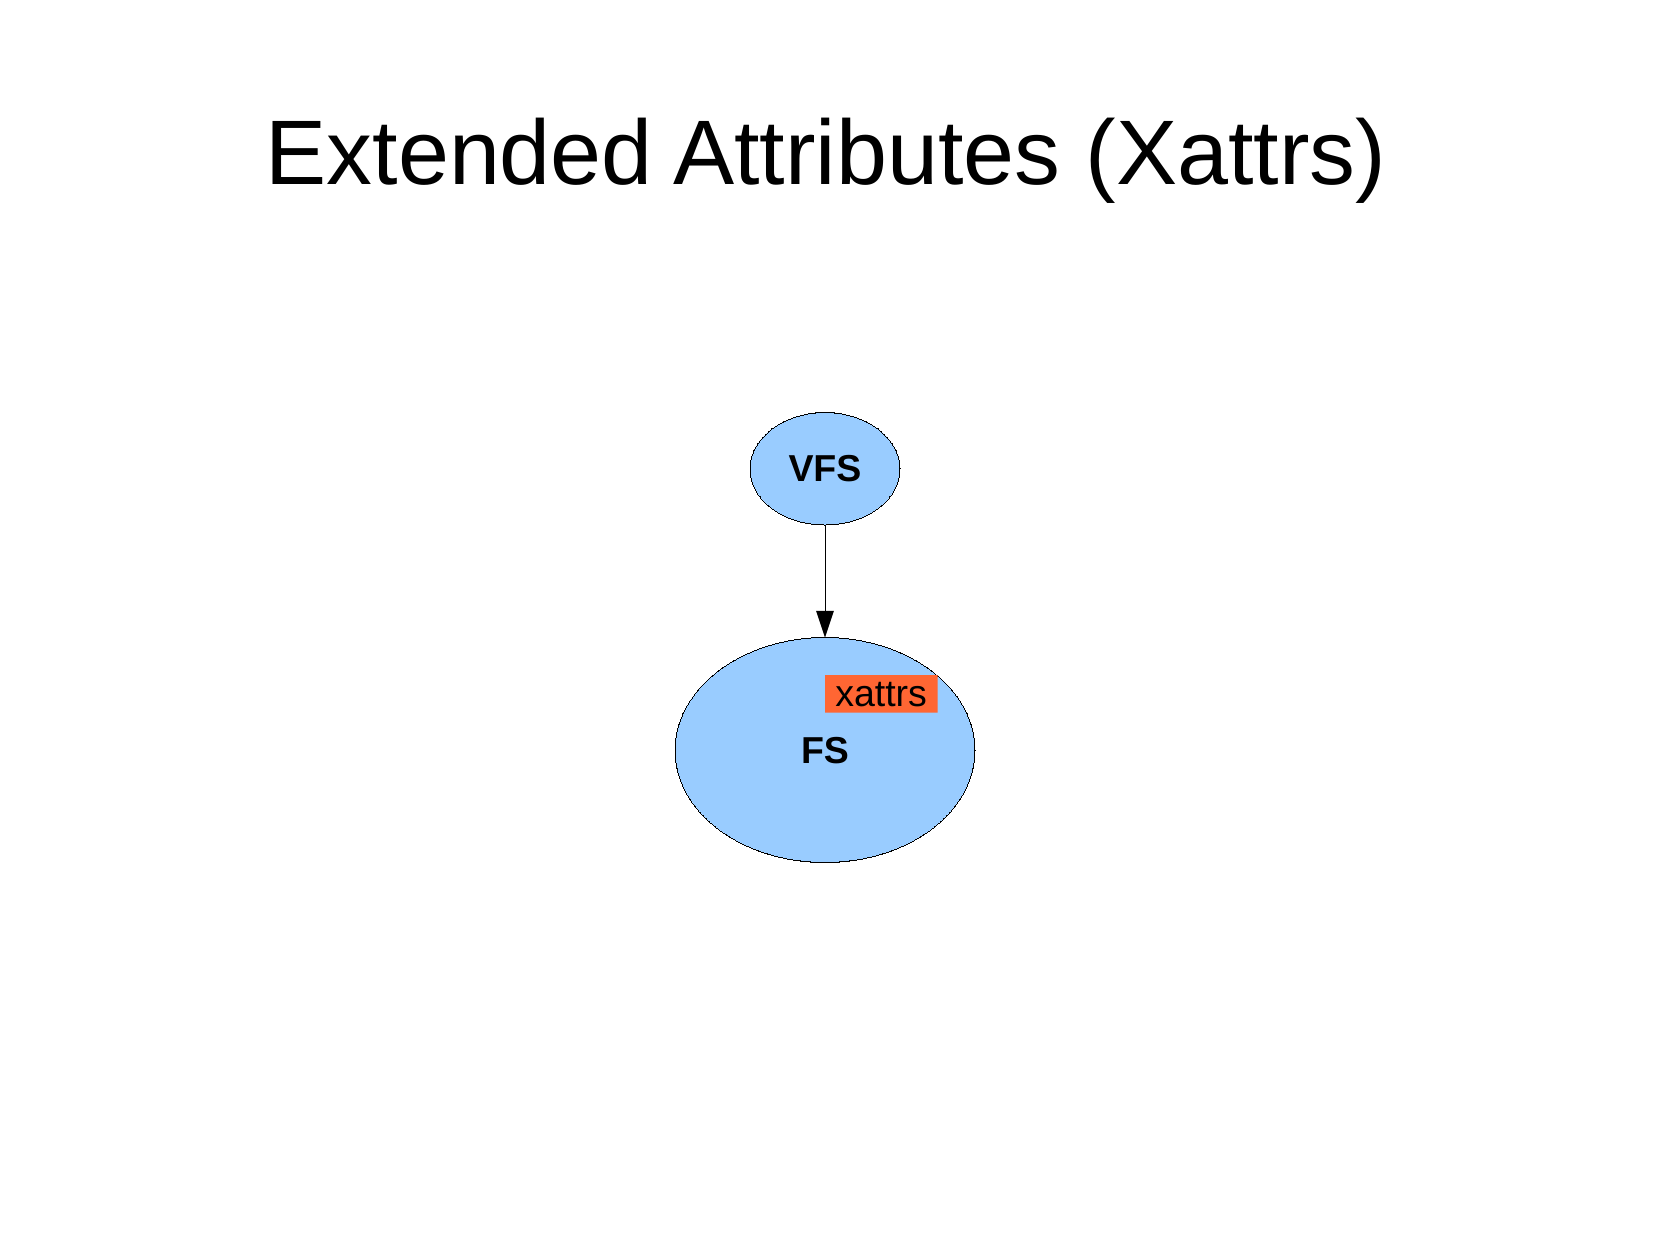

# Extended Attributes (Xattrs)
VFS
FS
xattrs